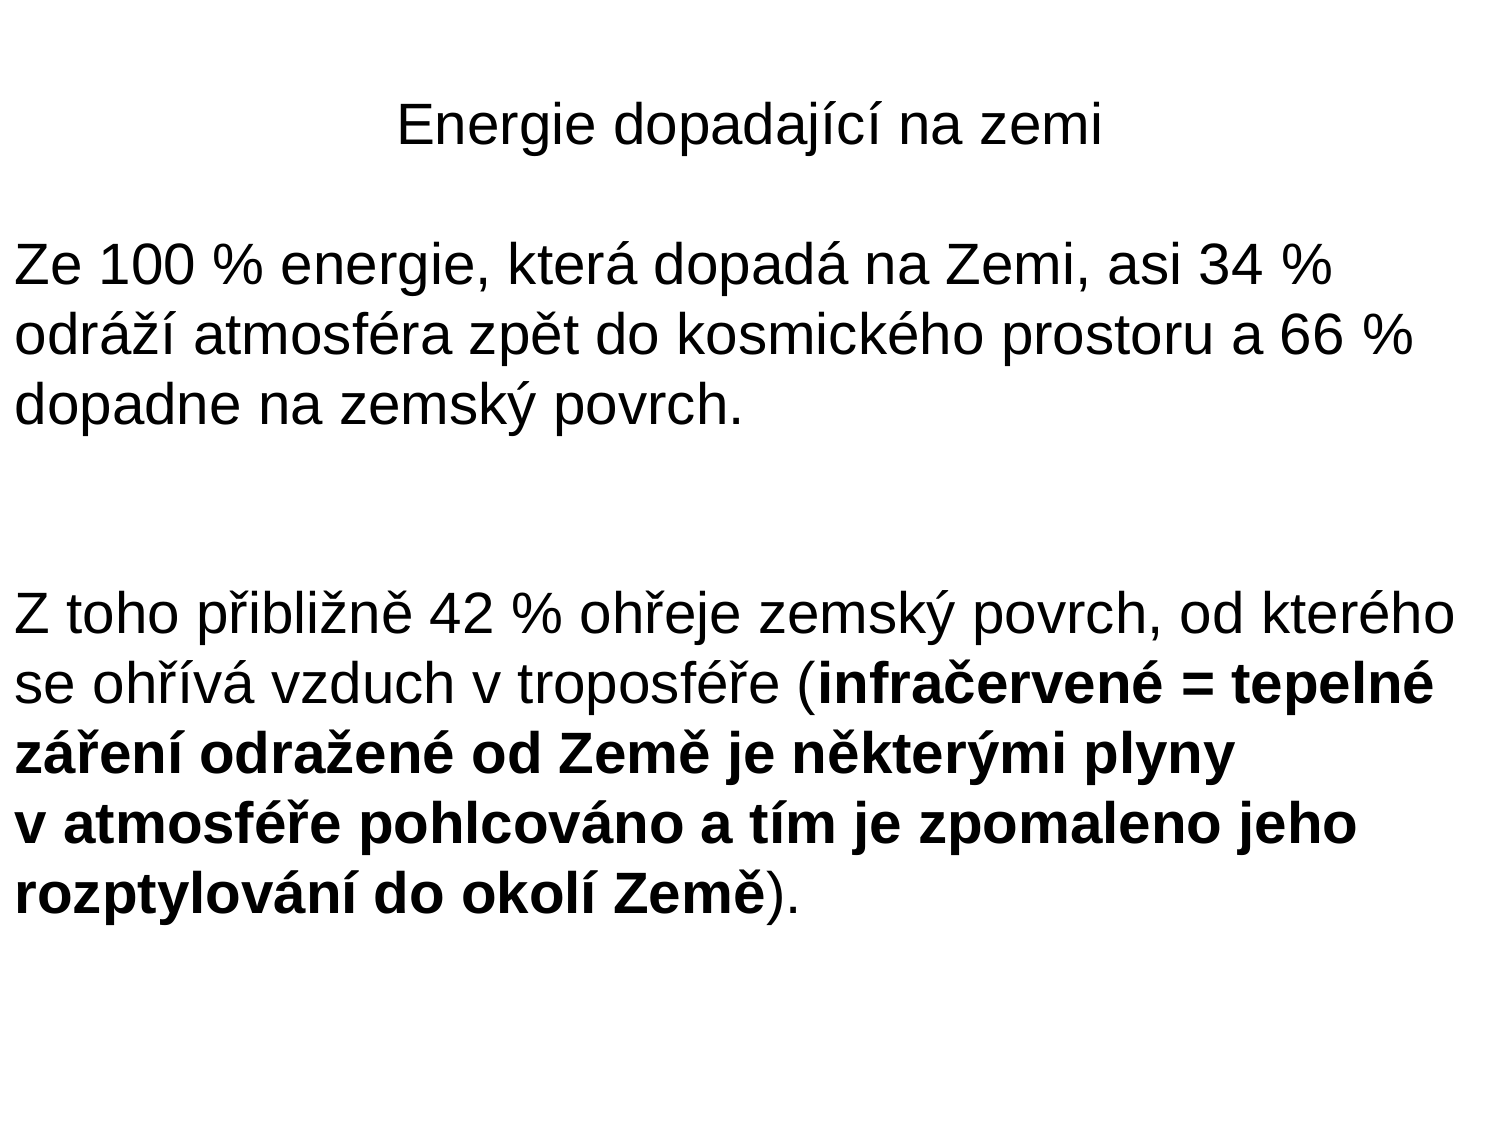

Energie dopadající na zemi
Ze 100 % energie, která dopadá na Zemi, asi 34 % odráží atmosféra zpět do kosmického prostoru a 66 % dopadne na zemský povrch.
Z toho přibližně 42 % ohřeje zemský povrch, od kterého se ohřívá vzduch v troposféře (infračervené = tepelné záření odražené od Země je některými plyny
v atmosféře pohlcováno a tím je zpomaleno jeho rozptylování do okolí Země).